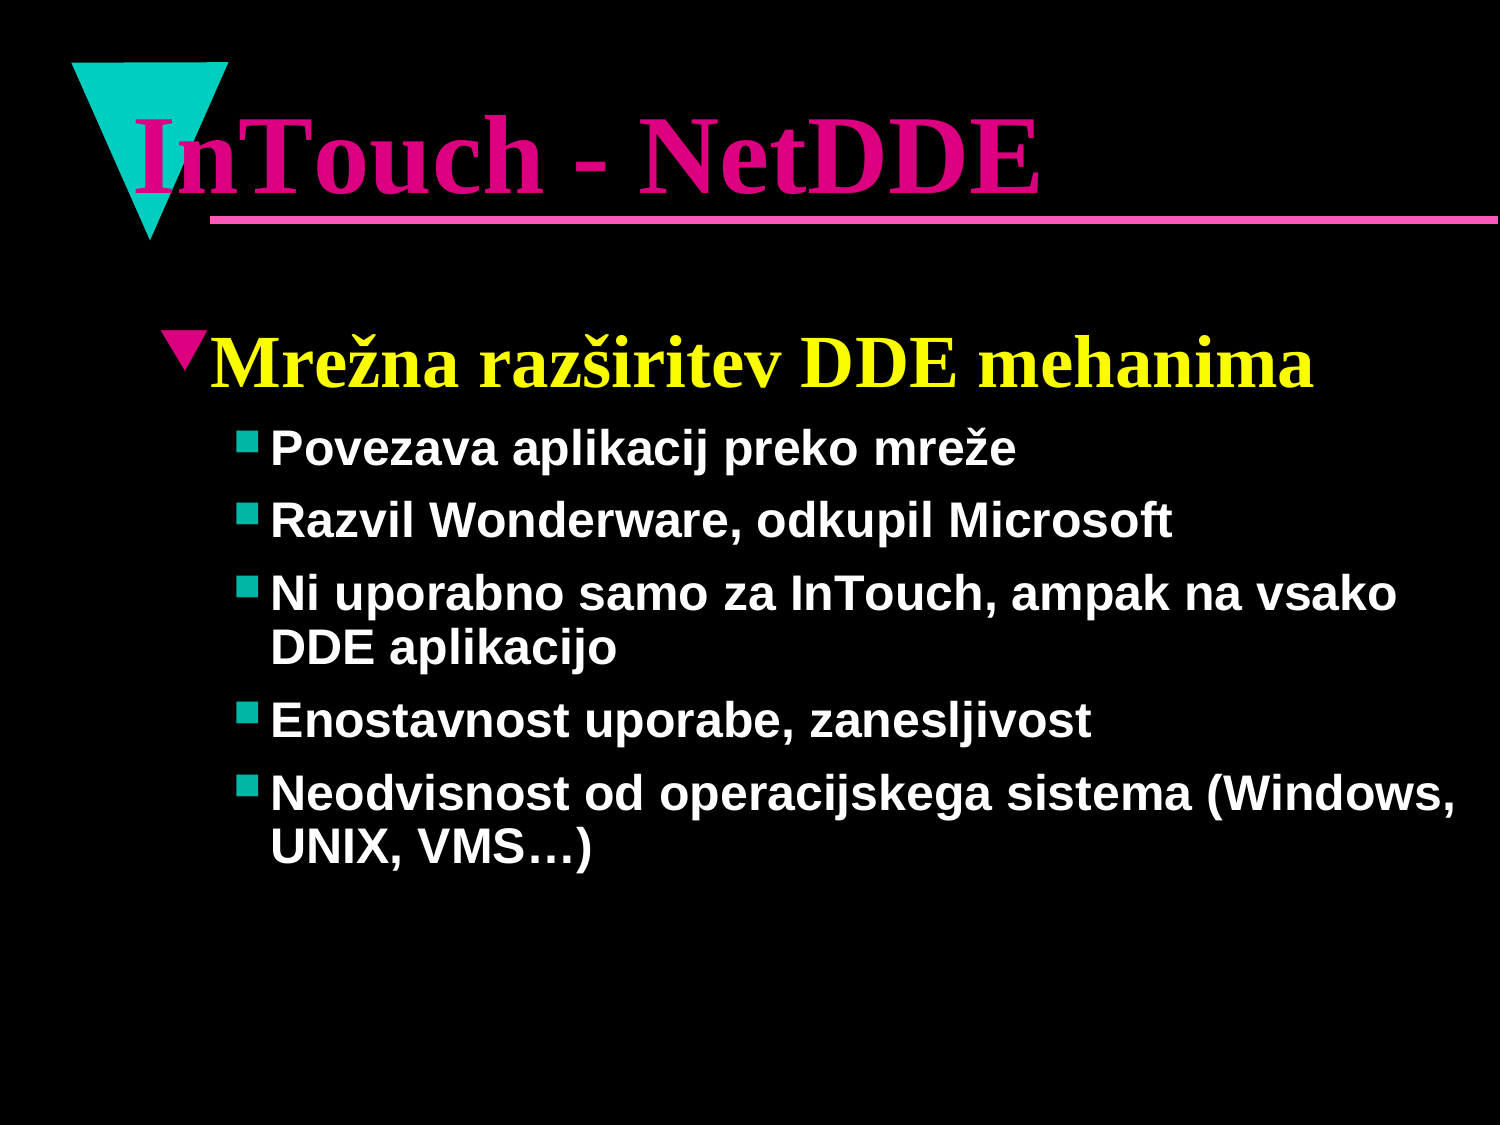

# InTouch - NetDDE
Mrežna razširitev DDE mehanima
Povezava aplikacij preko mreže
Razvil Wonderware, odkupil Microsoft
Ni uporabno samo za InTouch, ampak na vsako DDE aplikacijo
Enostavnost uporabe, zanesljivost
Neodvisnost od operacijskega sistema (Windows, UNIX, VMS…)
21